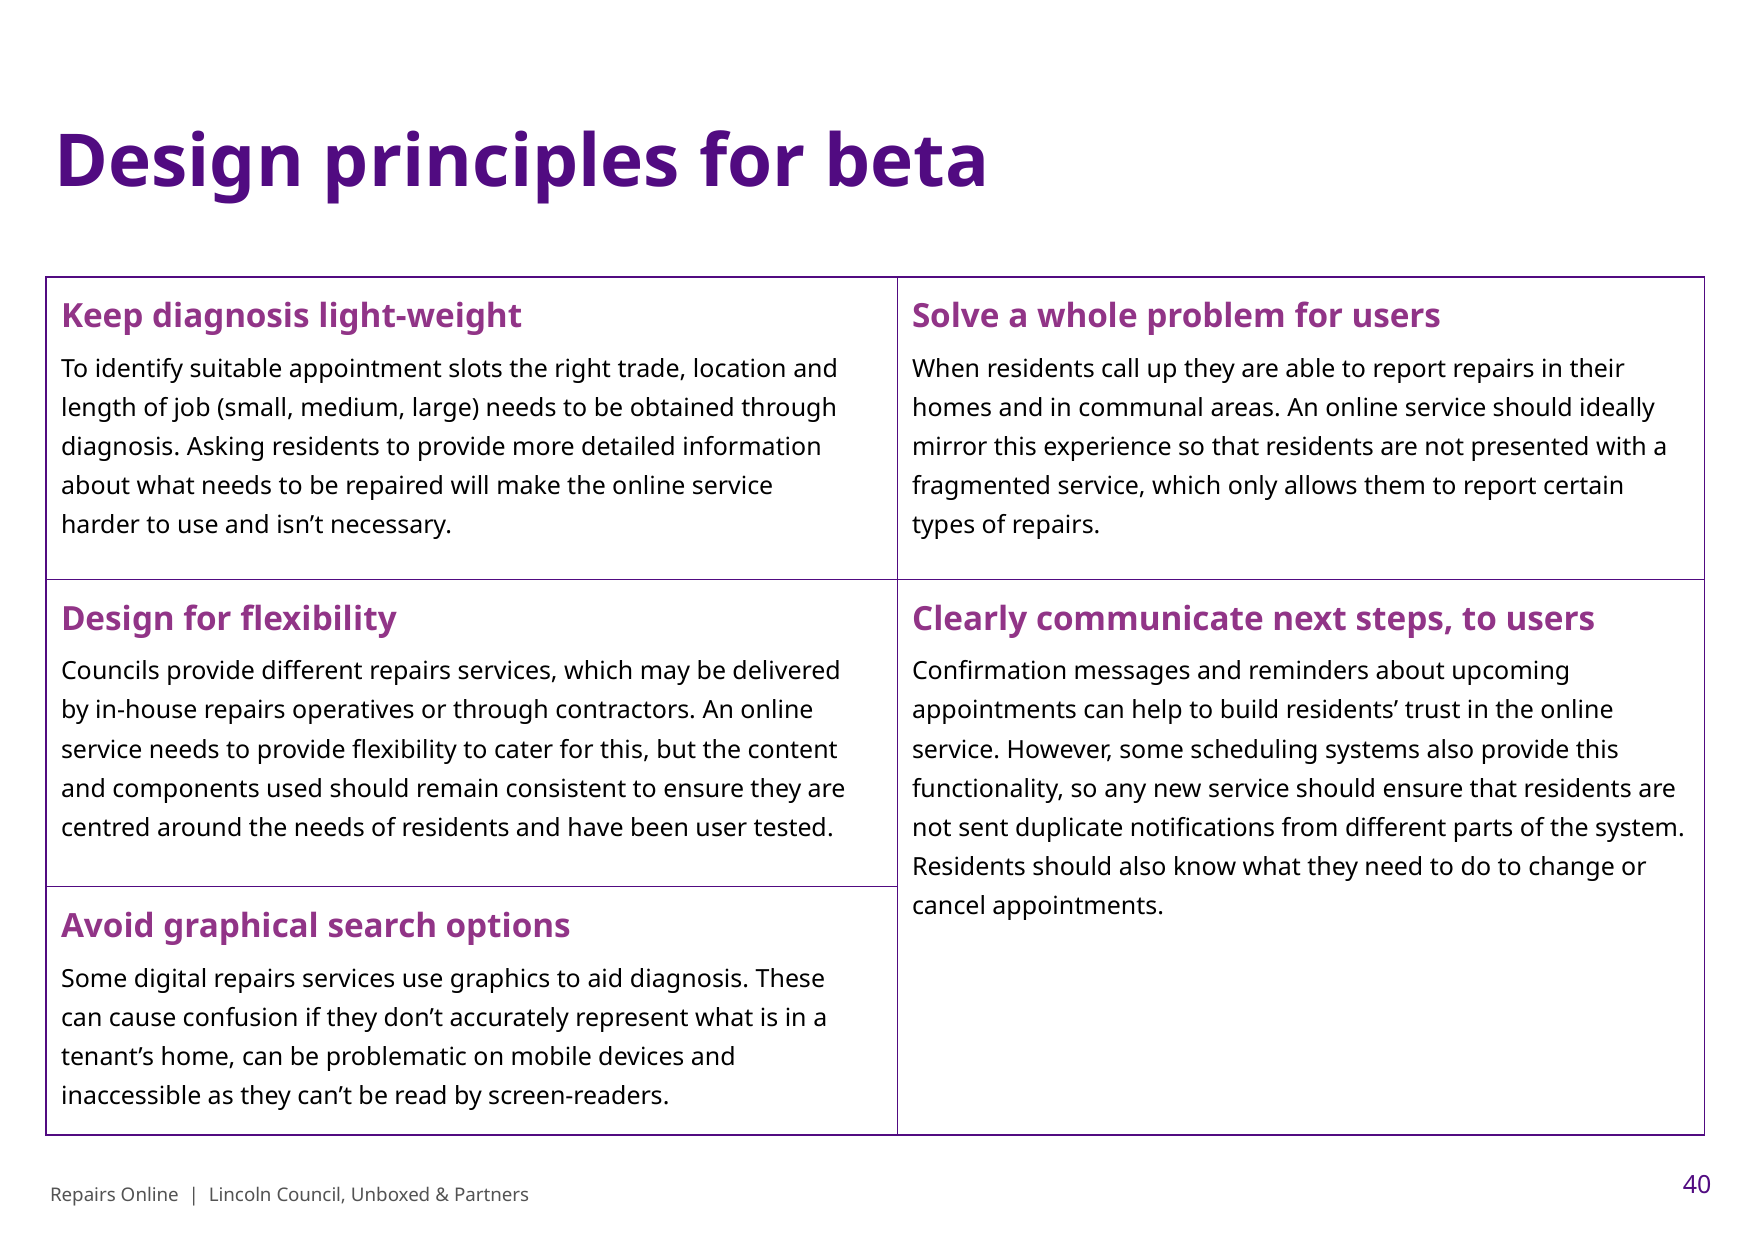

# Design principles for beta
| Keep diagnosis light-weight To identify suitable appointment slots the right trade, location and length of job (small, medium, large) needs to be obtained through diagnosis. Asking residents to provide more detailed information about what needs to be repaired will make the online service harder to use and isn’t necessary. | Solve a whole problem for users When residents call up they are able to report repairs in their homes and in communal areas. An online service should ideally mirror this experience so that residents are not presented with a fragmented service, which only allows them to report certain types of repairs. |
| --- | --- |
| Design for flexibility Councils provide different repairs services, which may be delivered by in-house repairs operatives or through contractors. An online service needs to provide flexibility to cater for this, but the content and components used should remain consistent to ensure they are centred around the needs of residents and have been user tested. | Clearly communicate next steps, to users Confirmation messages and reminders about upcoming appointments can help to build residents’ trust in the online service. However, some scheduling systems also provide this functionality, so any new service should ensure that residents are not sent duplicate notifications from different parts of the system. Residents should also know what they need to do to change or cancel appointments. |
| Avoid graphical search options Some digital repairs services use graphics to aid diagnosis. These can cause confusion if they don’t accurately represent what is in a tenant’s home, can be problematic on mobile devices and inaccessible as they can’t be read by screen-readers. | |